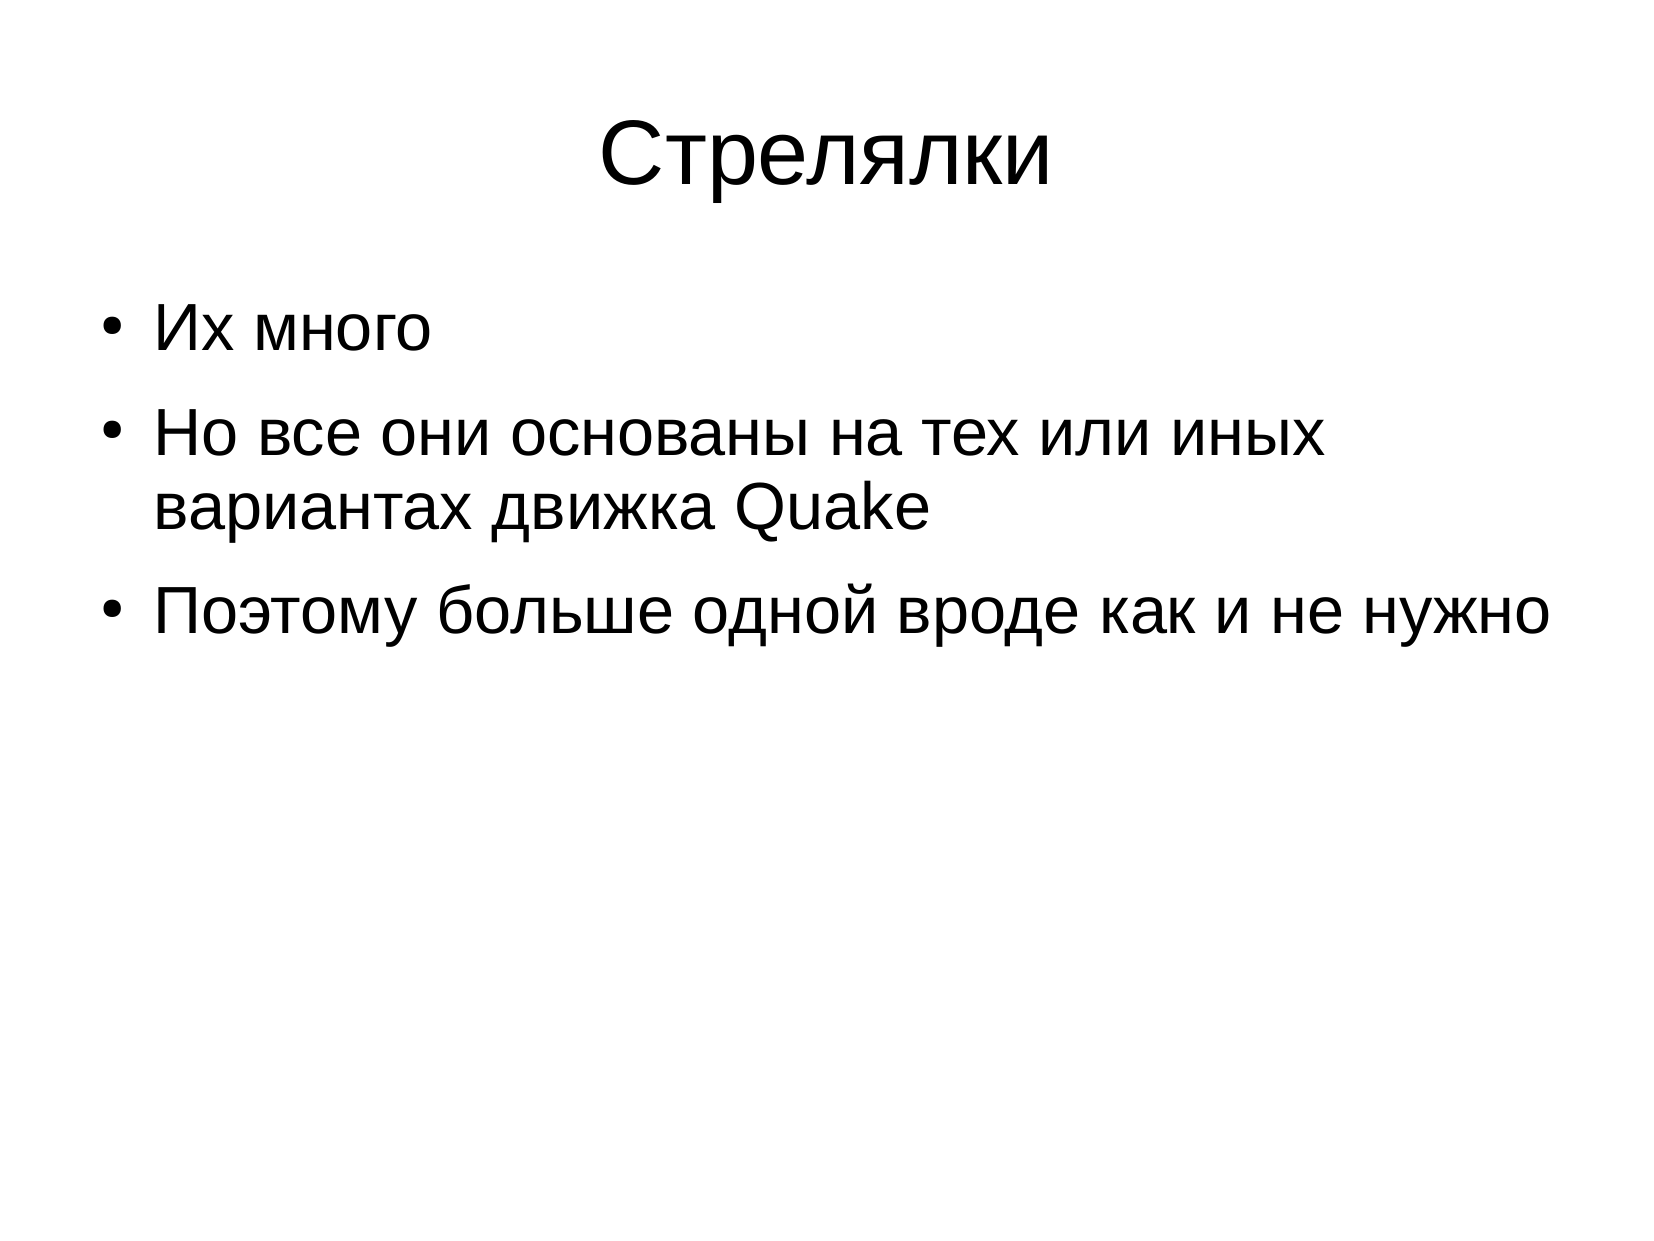

# Стрелялки
Их много
Но все они основаны на тех или иных вариантах движка Quake
Поэтому больше одной вроде как и не нужно